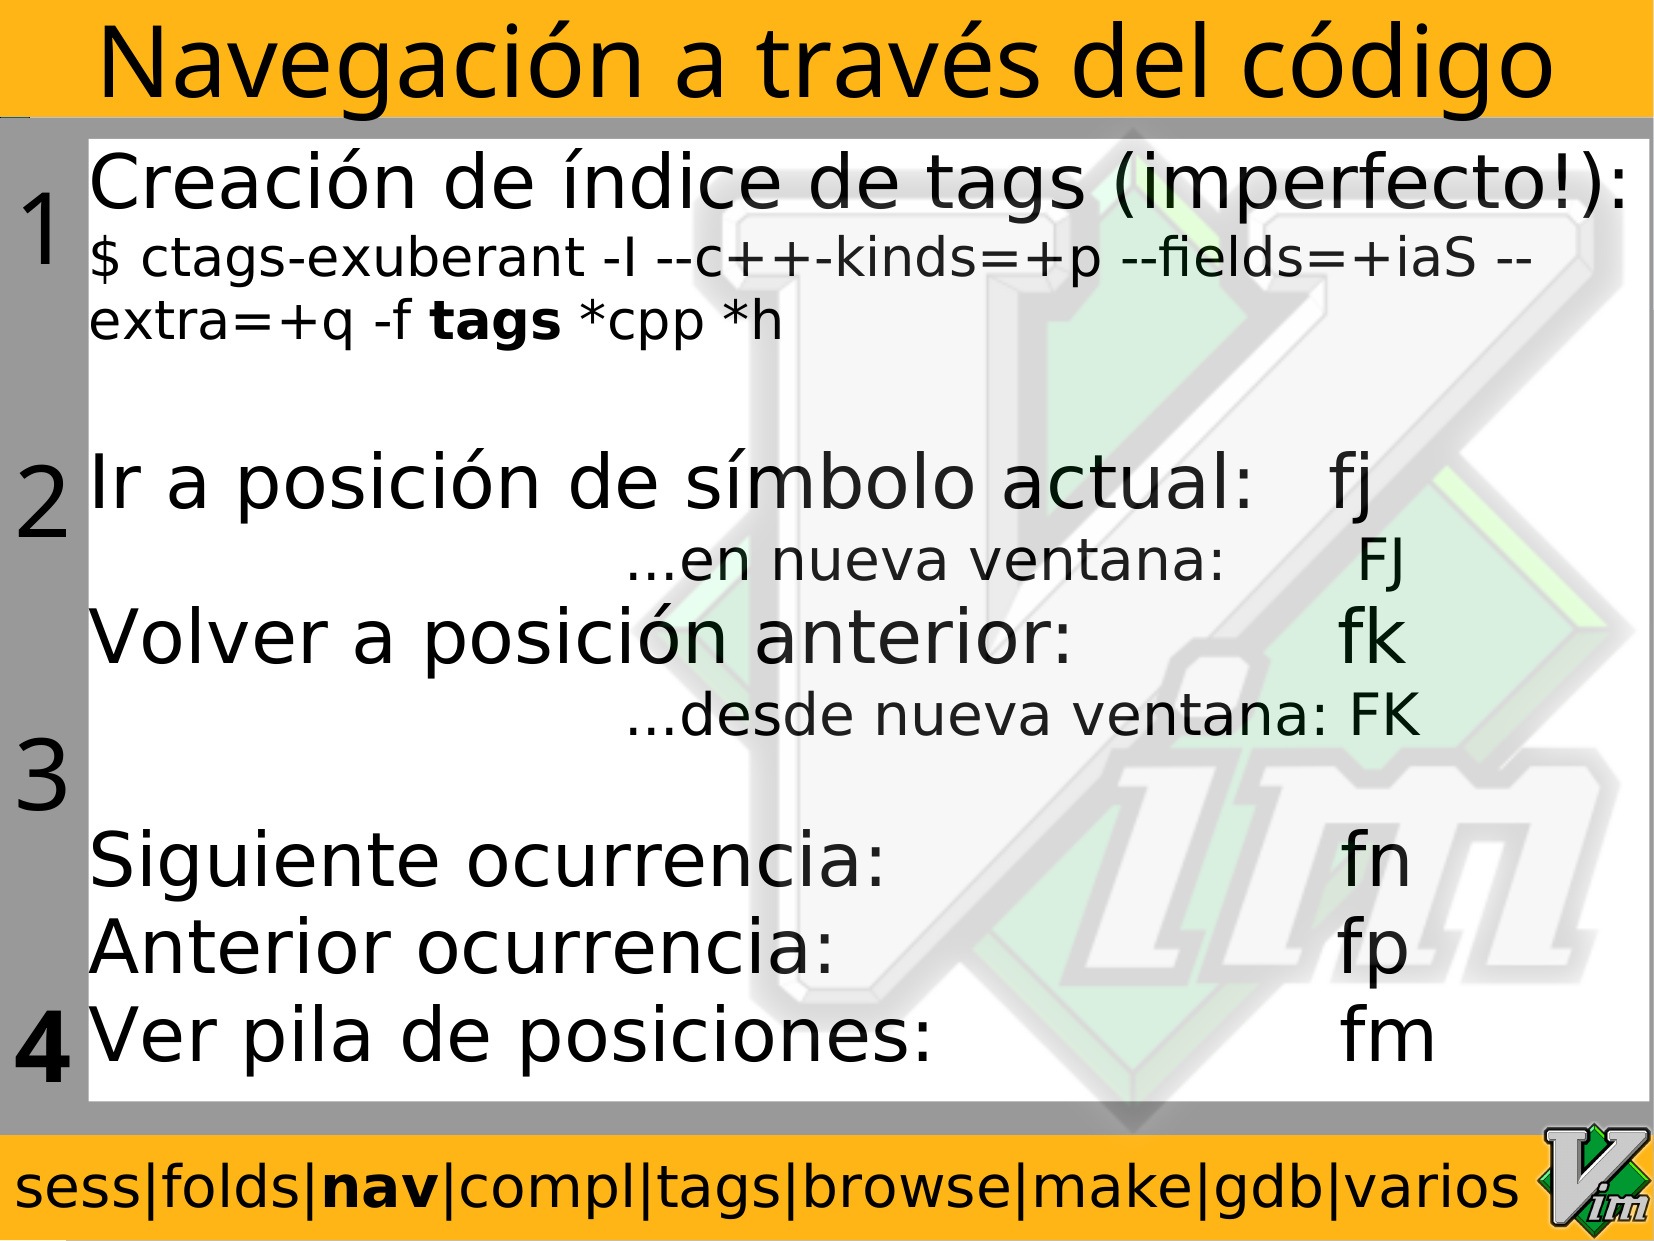

Navegación a través del código
1 - Introducción
2 - Novatos
3 - Power Users
4 -Desarrolladores
Creación de índice de tags (imperfecto!):
$ ctags-exuberant -I --c++-kinds=+p --fields=+iaS --extra=+q -f tags *cpp *h
Ir a posición de símbolo actual: fj
 ...en nueva ventana: FJ
Volver a posición anterior: fk
 ...desde nueva ventana: FK
Siguiente ocurrencia: fn
Anterior ocurrencia: fp
Ver pila de posiciones: fm
sess|folds|nav|compl|tags|browse|make|gdb|varios